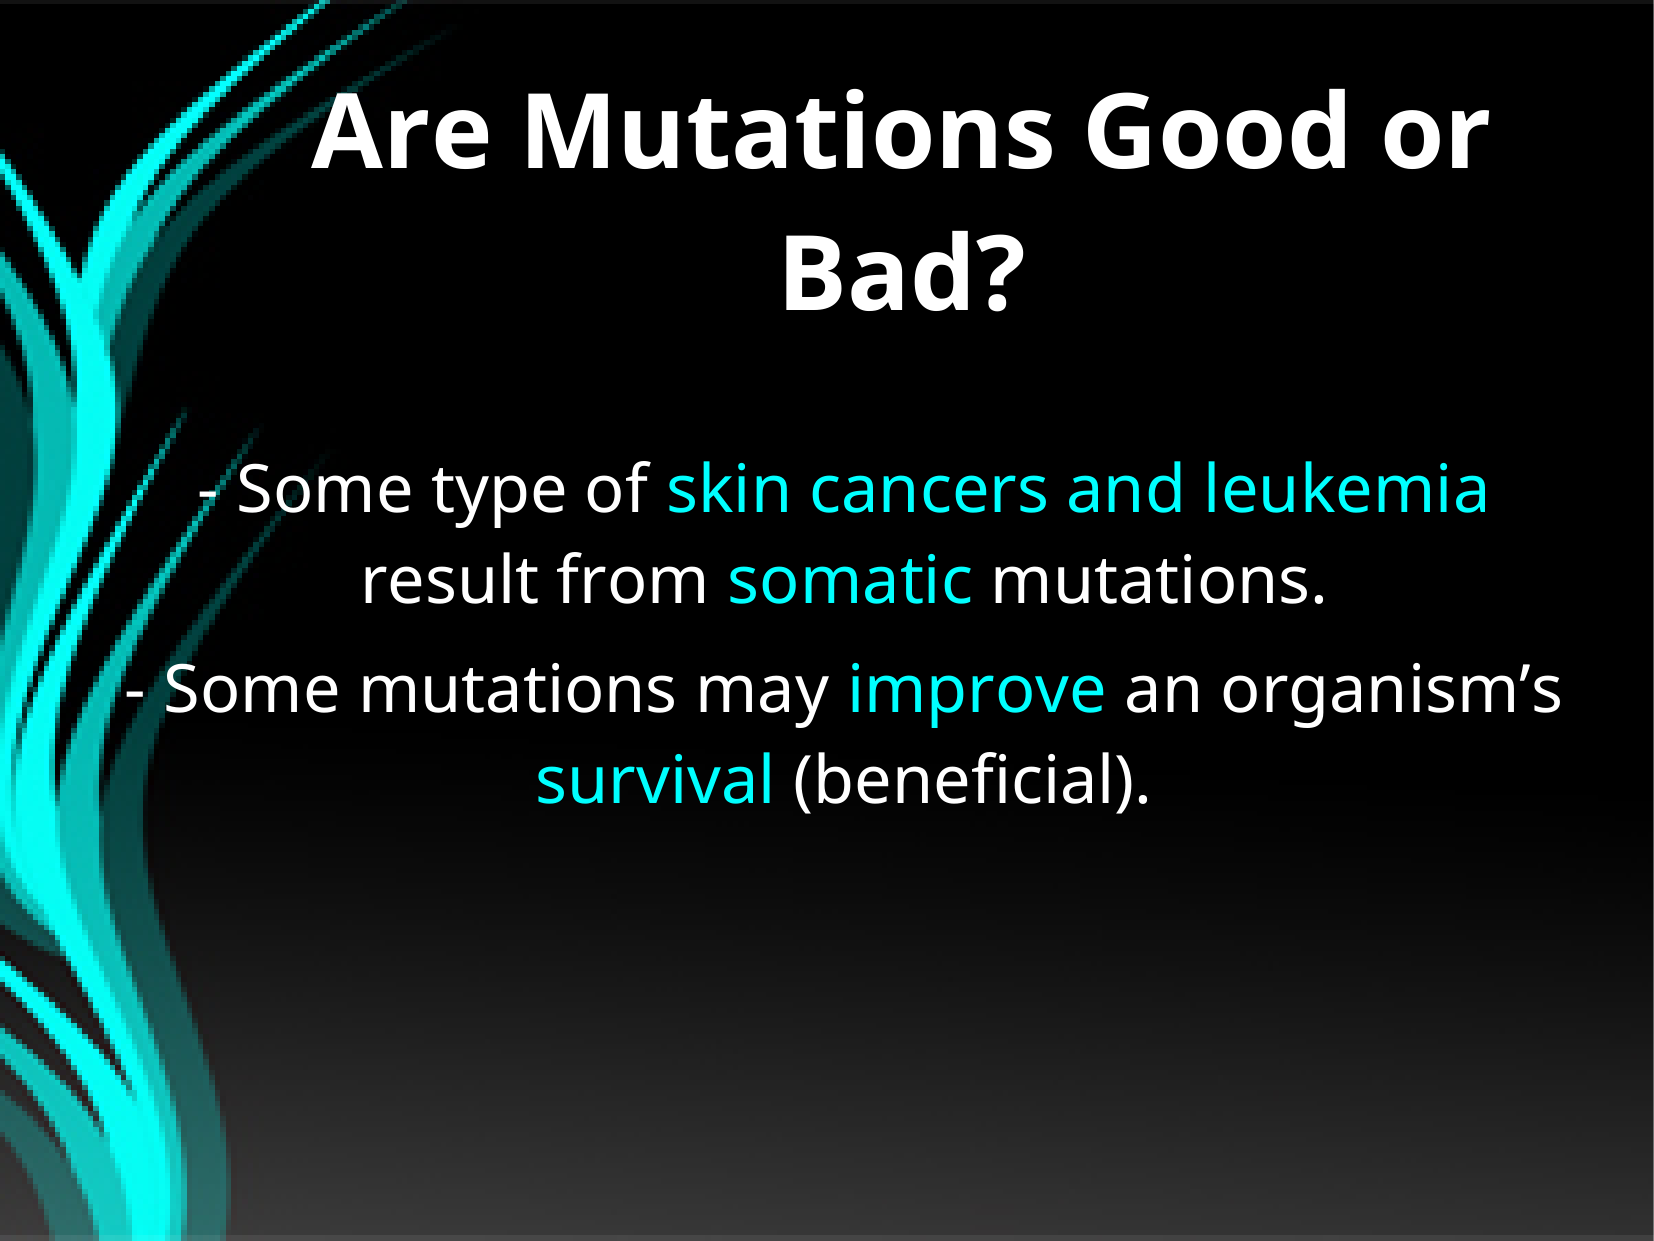

# Are Mutations Good or Bad?
- Some type of skin cancers and leukemia result from somatic mutations.
- Some mutations may improve an organism’s survival (beneficial).